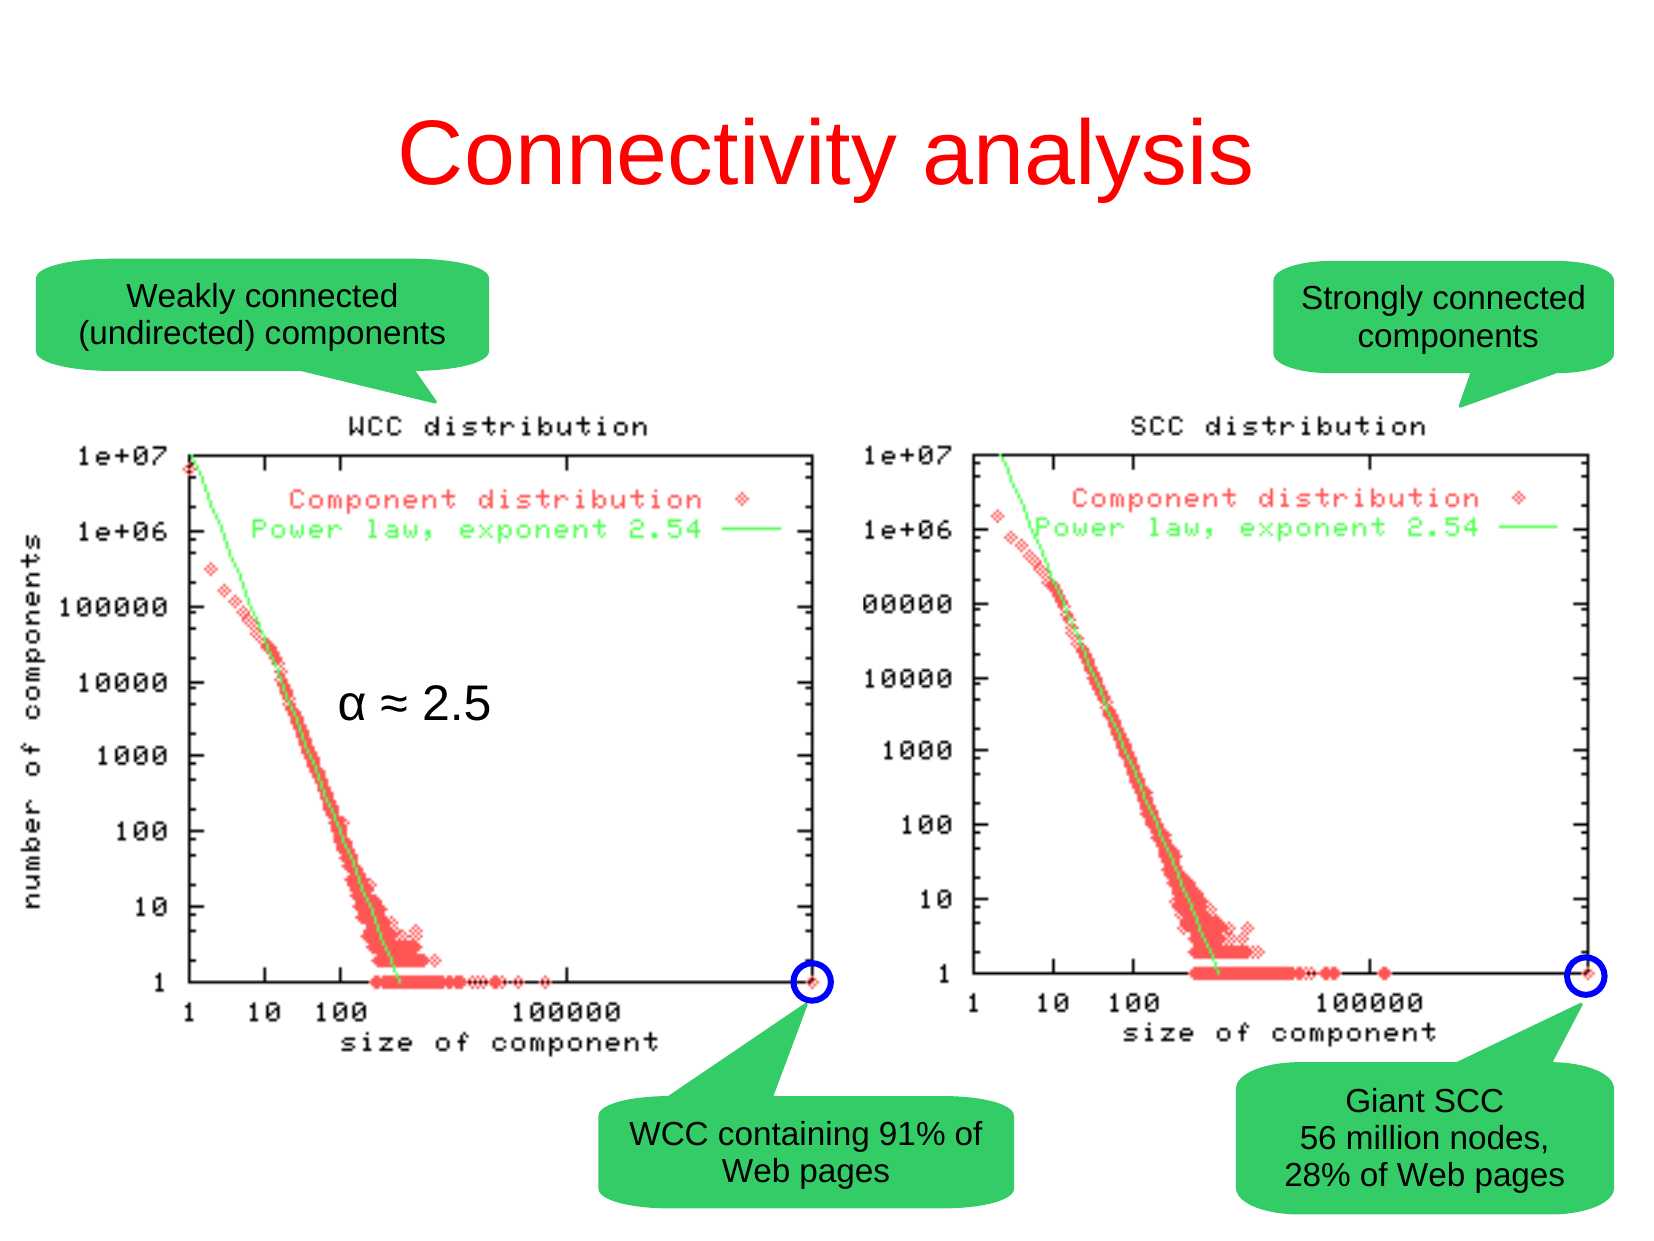

# Connectivity analysis
Weakly connected (undirected) components
Strongly connected components
α ≈ 2.5
Giant SCC
56 million nodes, 28% of Web pages
WCC containing 91% of Web pages
Complex Systems
27